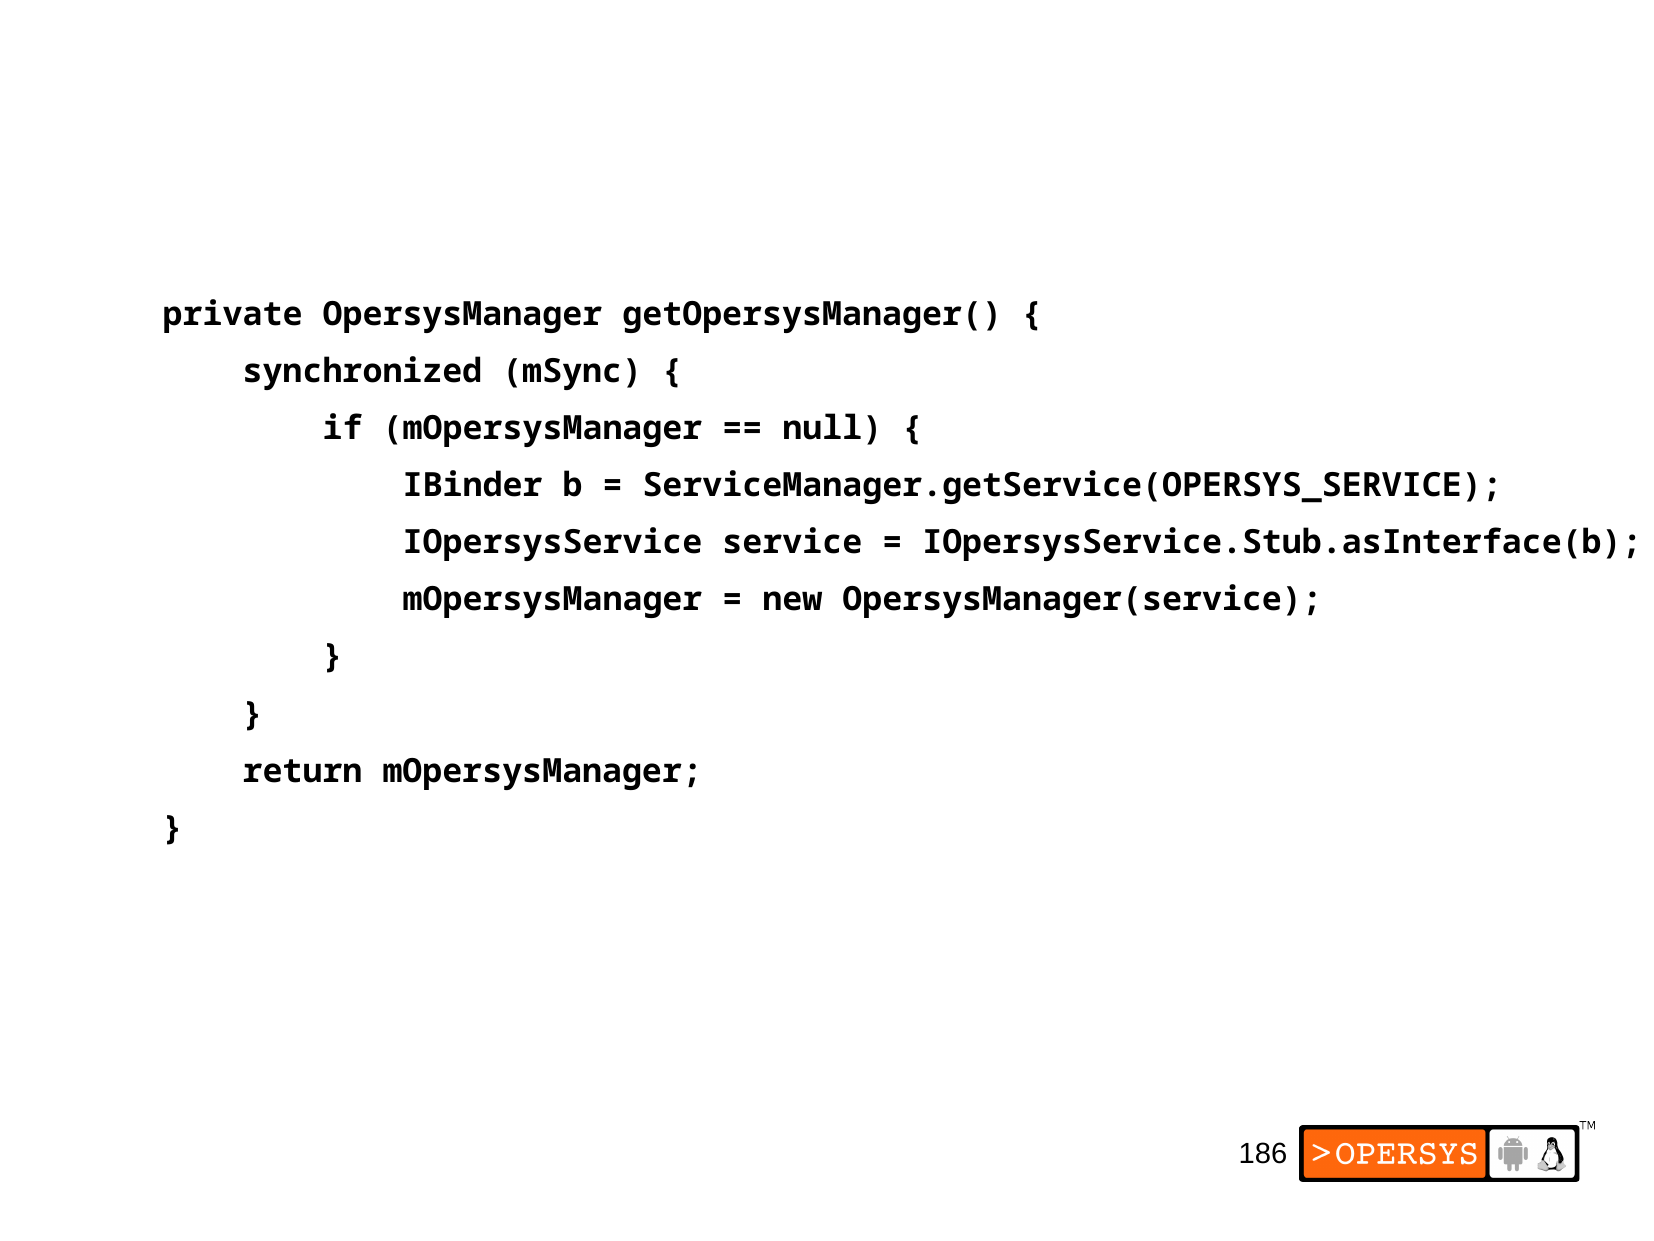

# private OpersysManager getOpersysManager() {
 synchronized (mSync) {
 if (mOpersysManager == null) {
 IBinder b = ServiceManager.getService(OPERSYS_SERVICE);
 IOpersysService service = IOpersysService.Stub.asInterface(b);
 mOpersysManager = new OpersysManager(service);
 }
 }
 return mOpersysManager;
 }